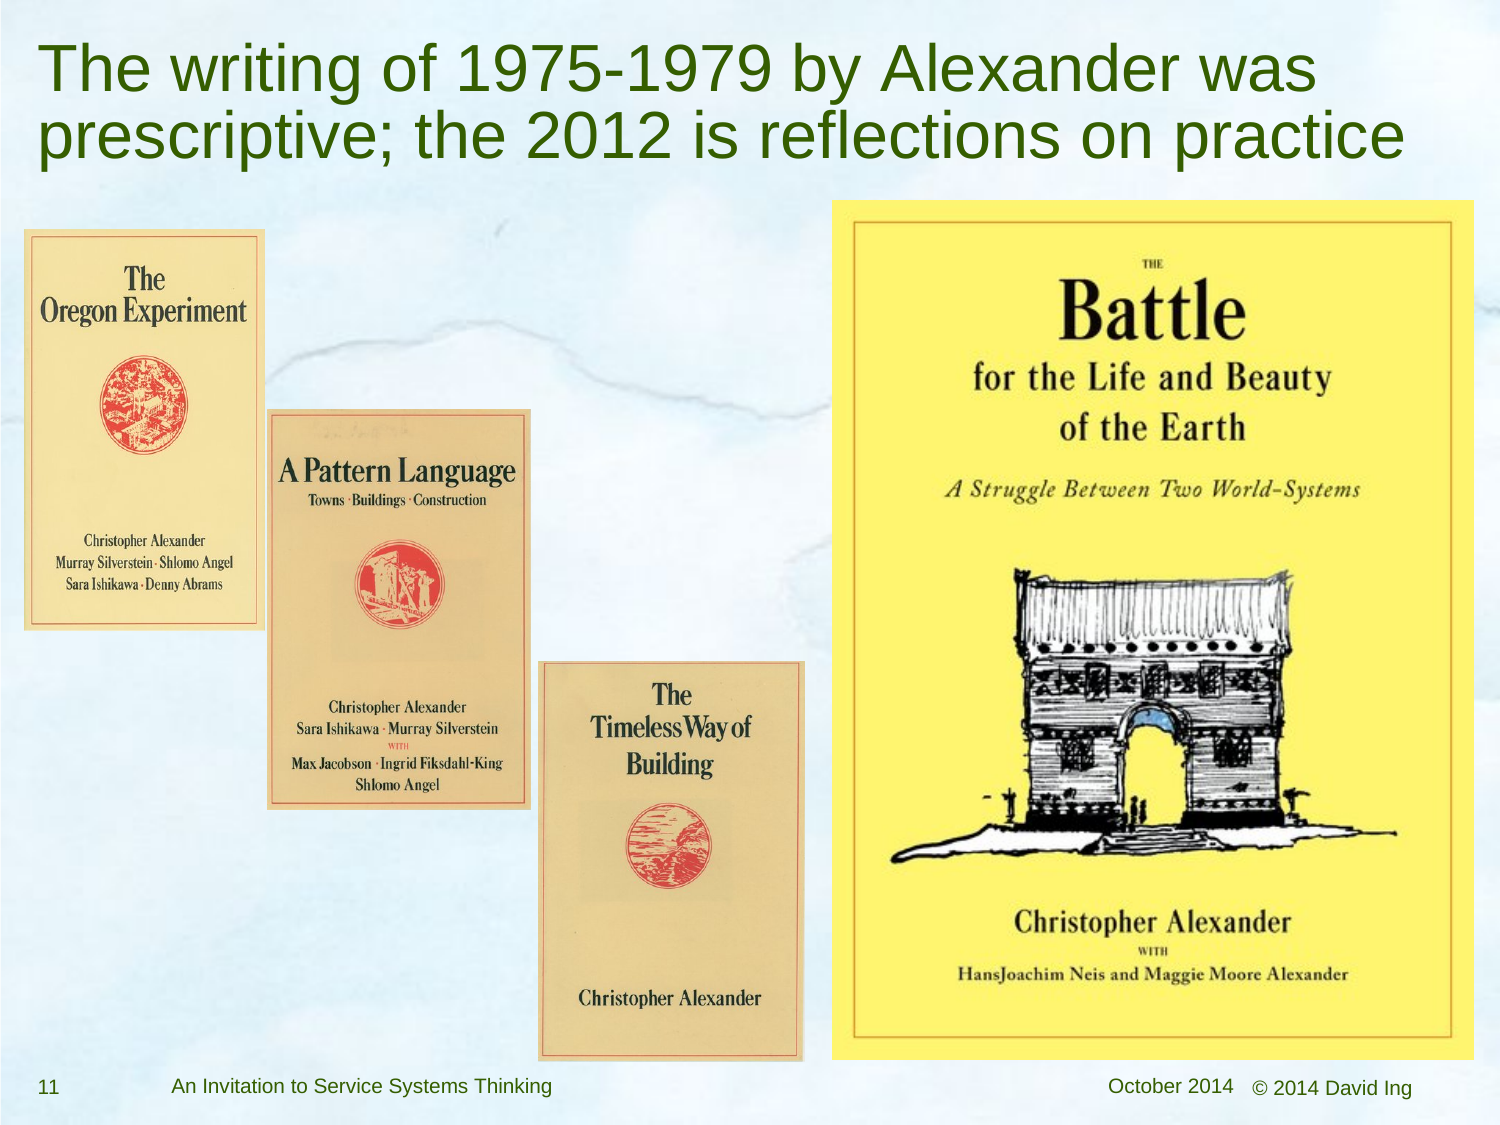

# The writing of 1975-1979 by Alexander was prescriptive; the 2012 is reflections on practice
An Invitation to Service Systems Thinking
October 2014
11